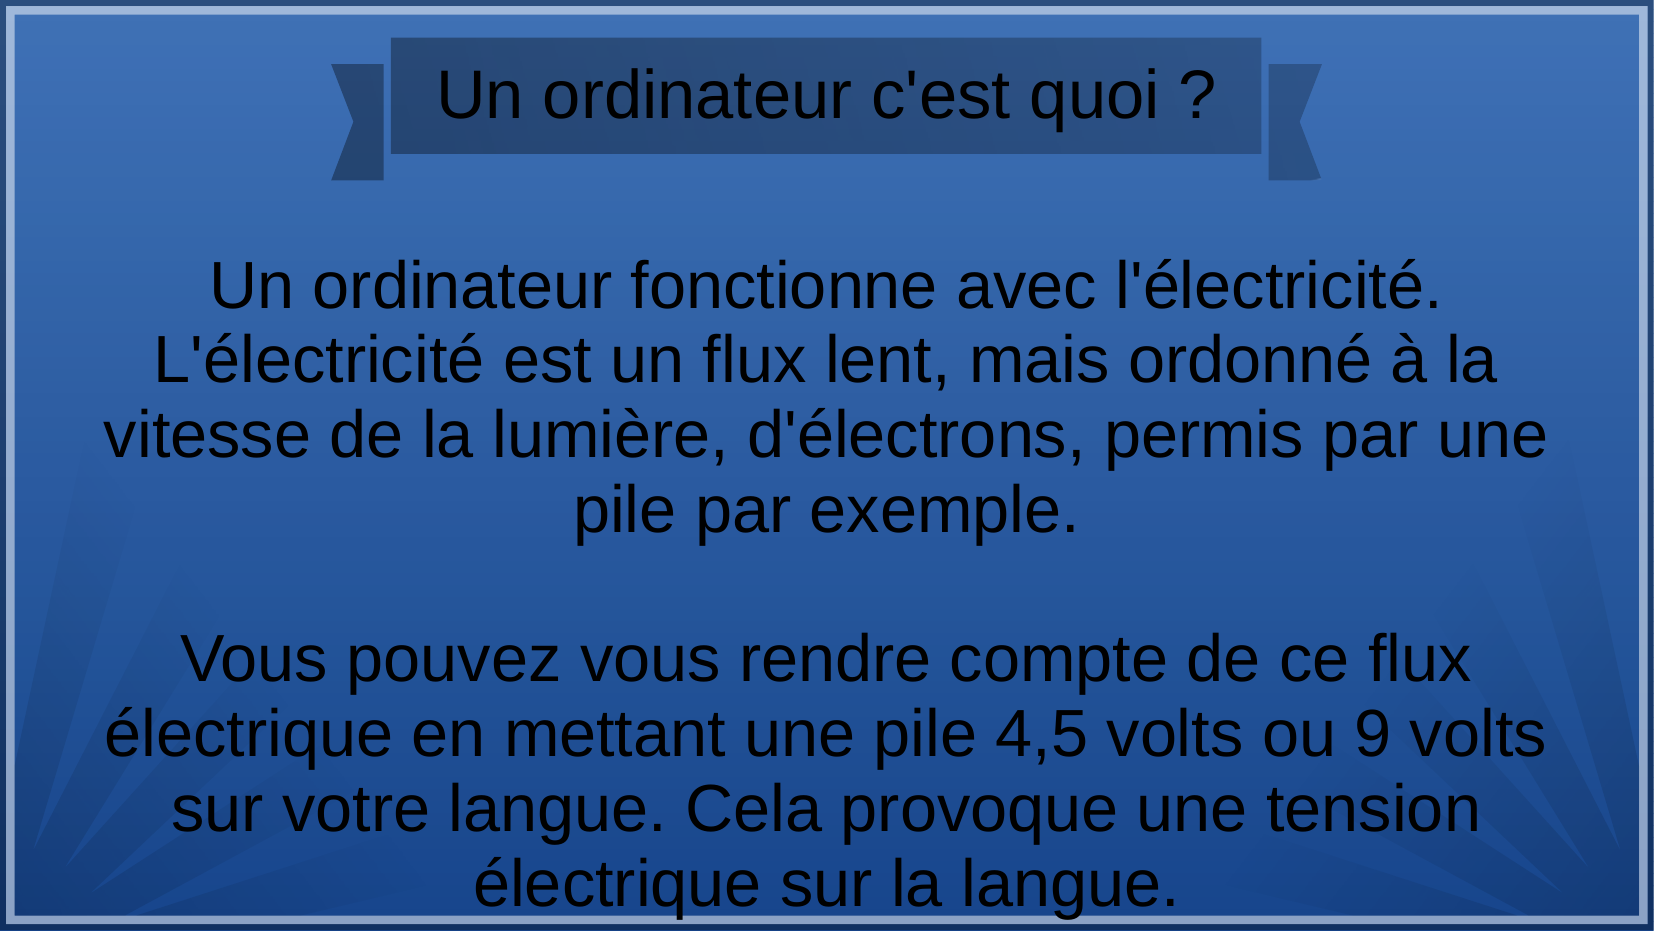

# Un ordinateur c'est quoi ?
Un ordinateur fonctionne avec l'électricité.
L'électricité est un flux lent, mais ordonné à la vitesse de la lumière, d'électrons, permis par une pile par exemple.
Vous pouvez vous rendre compte de ce flux électrique en mettant une pile 4,5 volts ou 9 volts sur votre langue. Cela provoque une tension électrique sur la langue.